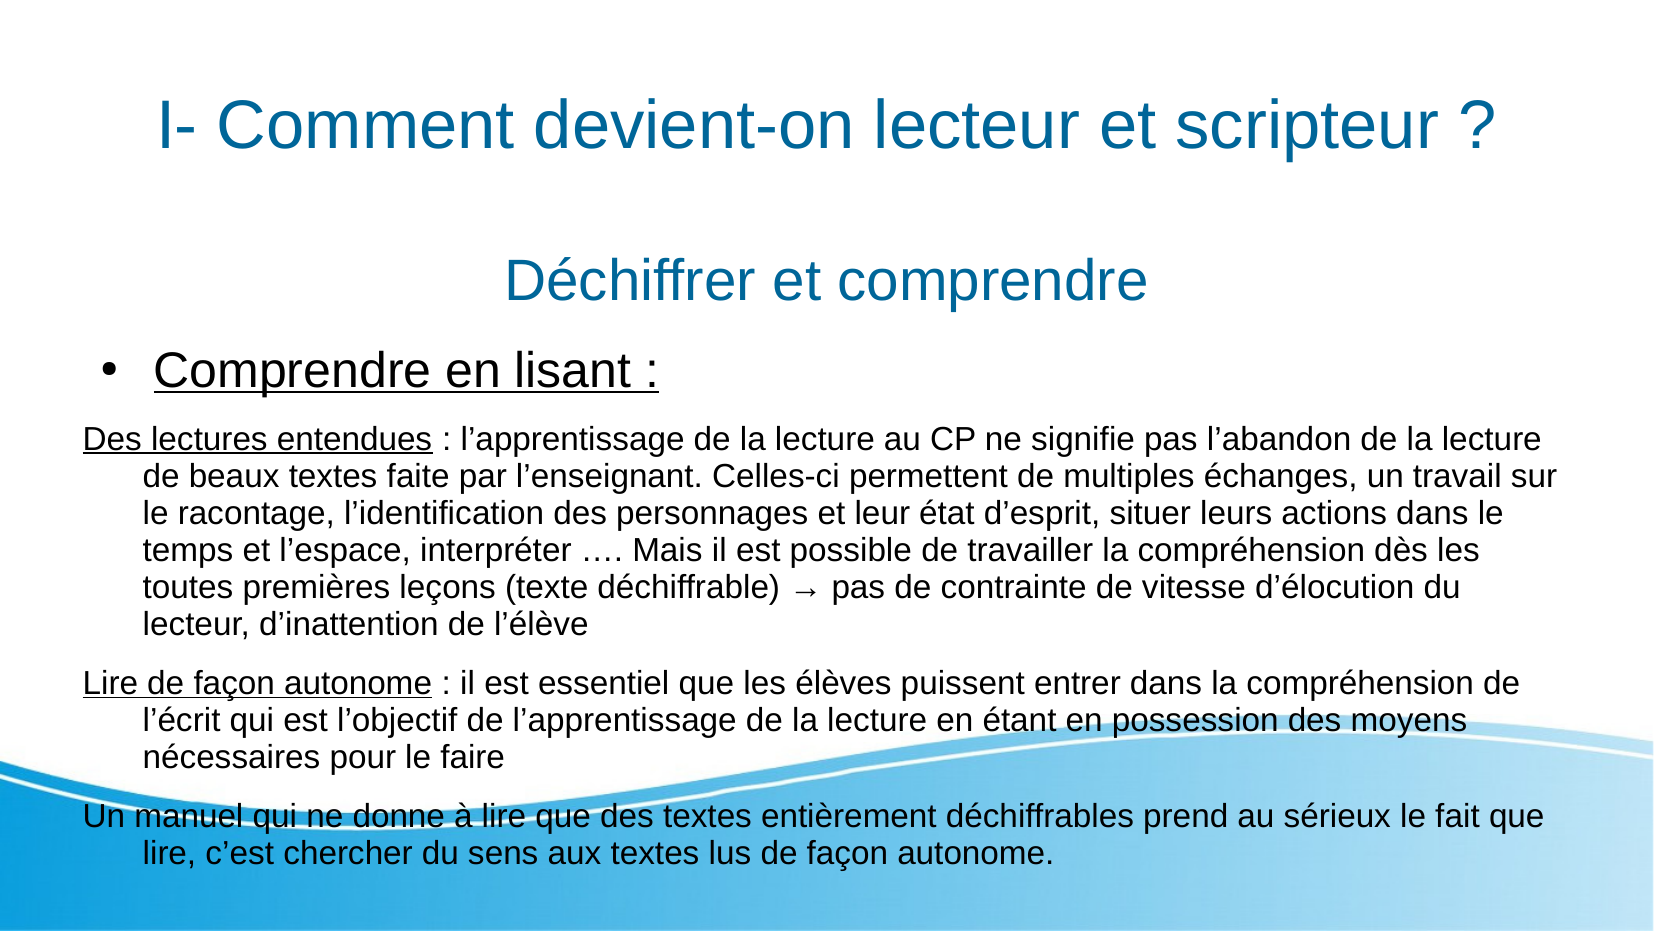

# I- Comment devient-on lecteur et scripteur ?
Déchiffrer et comprendre
Comprendre en lisant :
Des lectures entendues : l’apprentissage de la lecture au CP ne signifie pas l’abandon de la lecture de beaux textes faite par l’enseignant. Celles-ci permettent de multiples échanges, un travail sur le racontage, l’identification des personnages et leur état d’esprit, situer leurs actions dans le temps et l’espace, interpréter …. Mais il est possible de travailler la compréhension dès les toutes premières leçons (texte déchiffrable) → pas de contrainte de vitesse d’élocution du lecteur, d’inattention de l’élève
Lire de façon autonome : il est essentiel que les élèves puissent entrer dans la compréhension de l’écrit qui est l’objectif de l’apprentissage de la lecture en étant en possession des moyens nécessaires pour le faire
Un manuel qui ne donne à lire que des textes entièrement déchiffrables prend au sérieux le fait que lire, c’est chercher du sens aux textes lus de façon autonome.